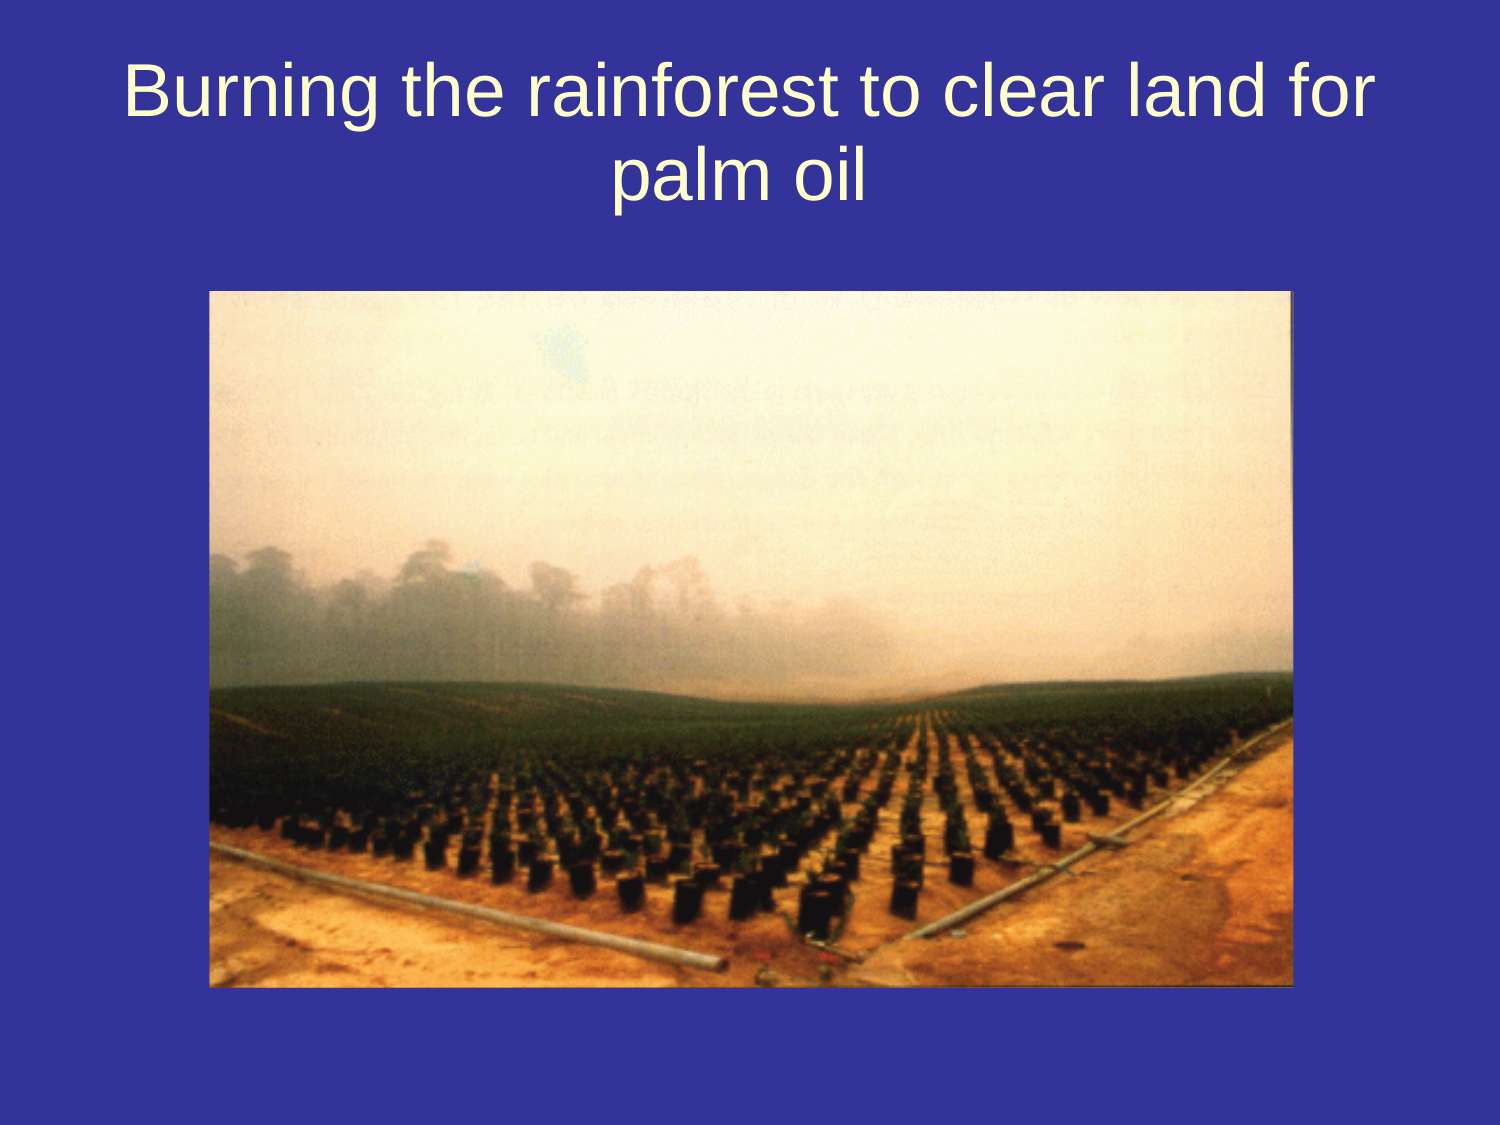

# Burning the rainforest to clear land for palm oil